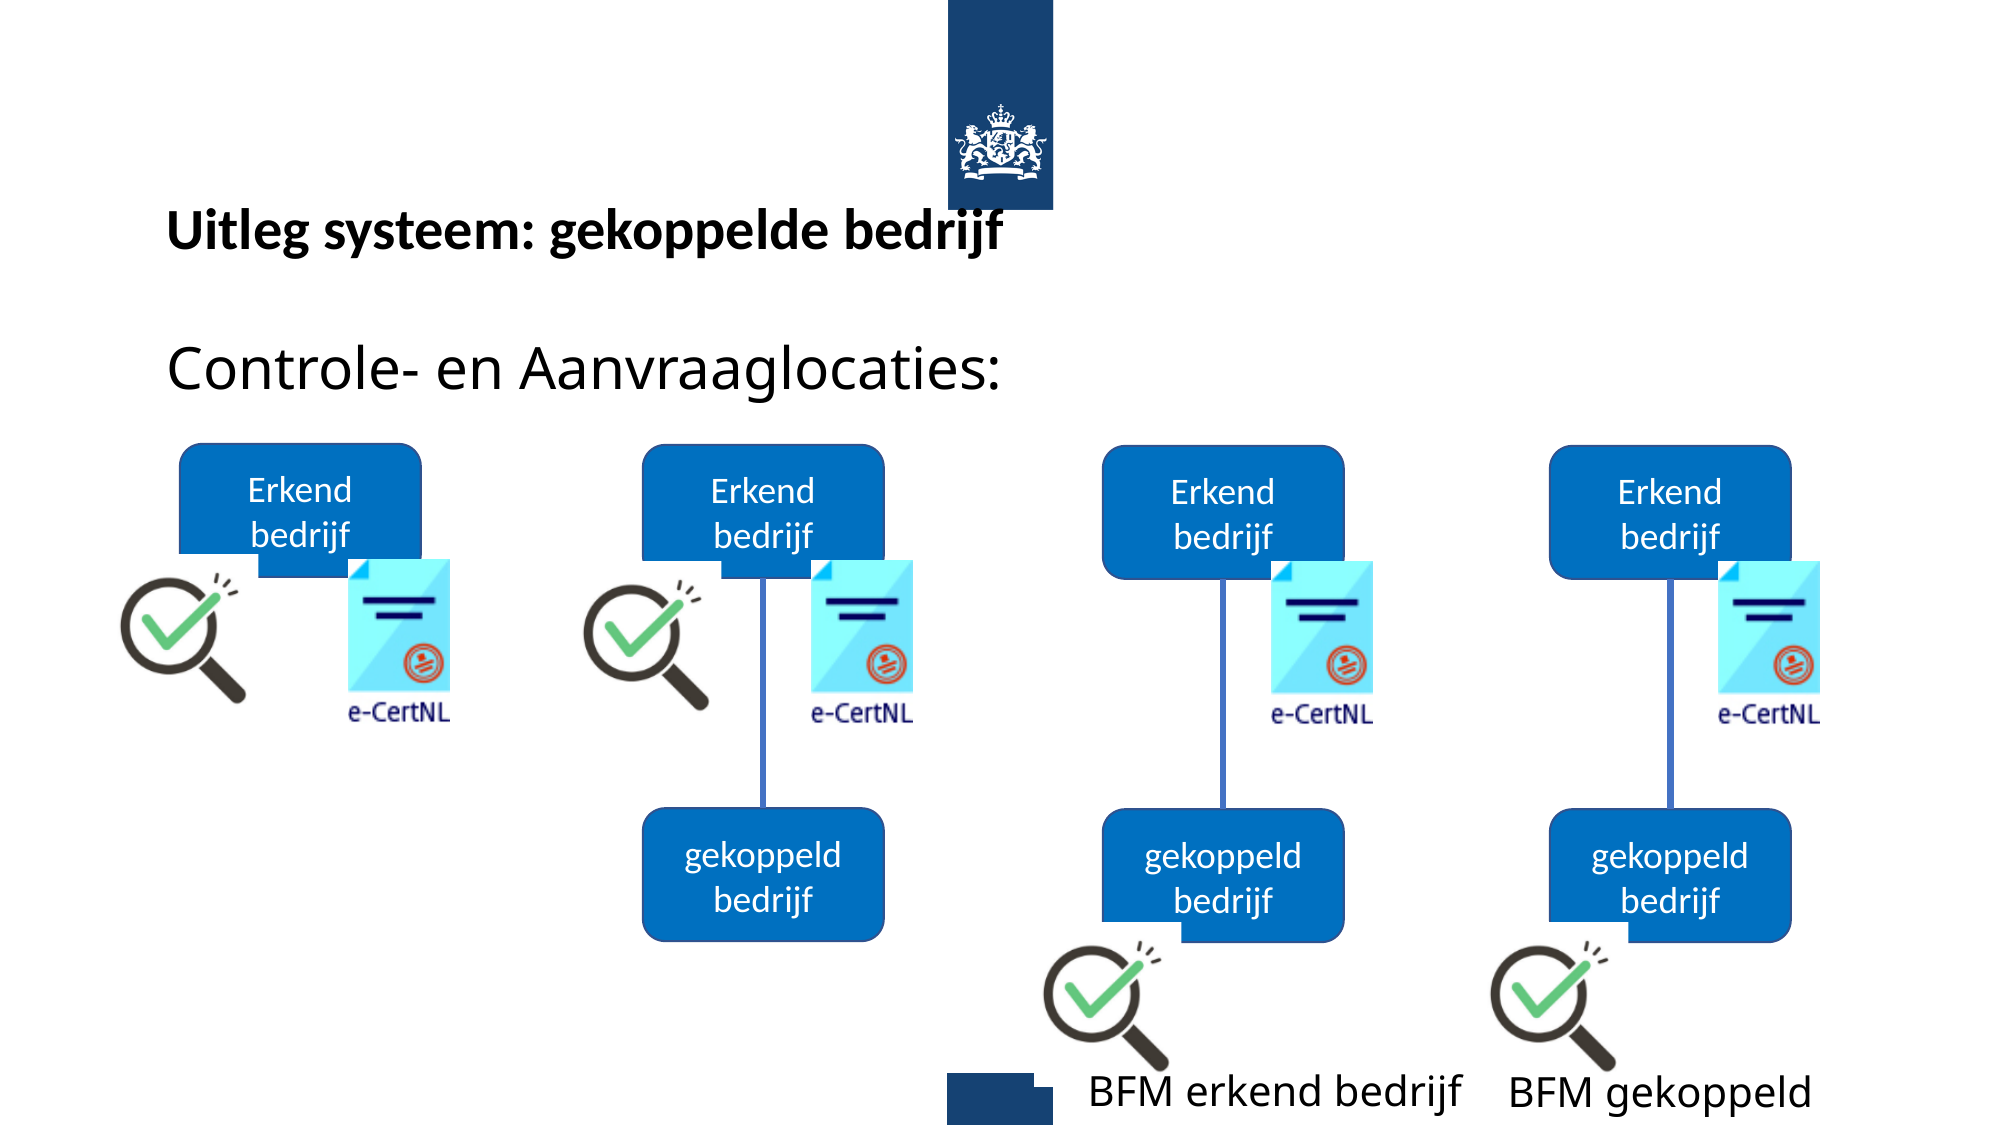

Uitleg systeem: gekoppelde bedrijf
Controle- en Aanvraaglocaties:
Erkend bedrijf
Erkend bedrijf
Erkend bedrijf
Erkend bedrijf
gekoppeld bedrijf
gekoppeld bedrijf
gekoppeld bedrijf
BFM erkend bedrijf
BFM gekoppeld bedrijf